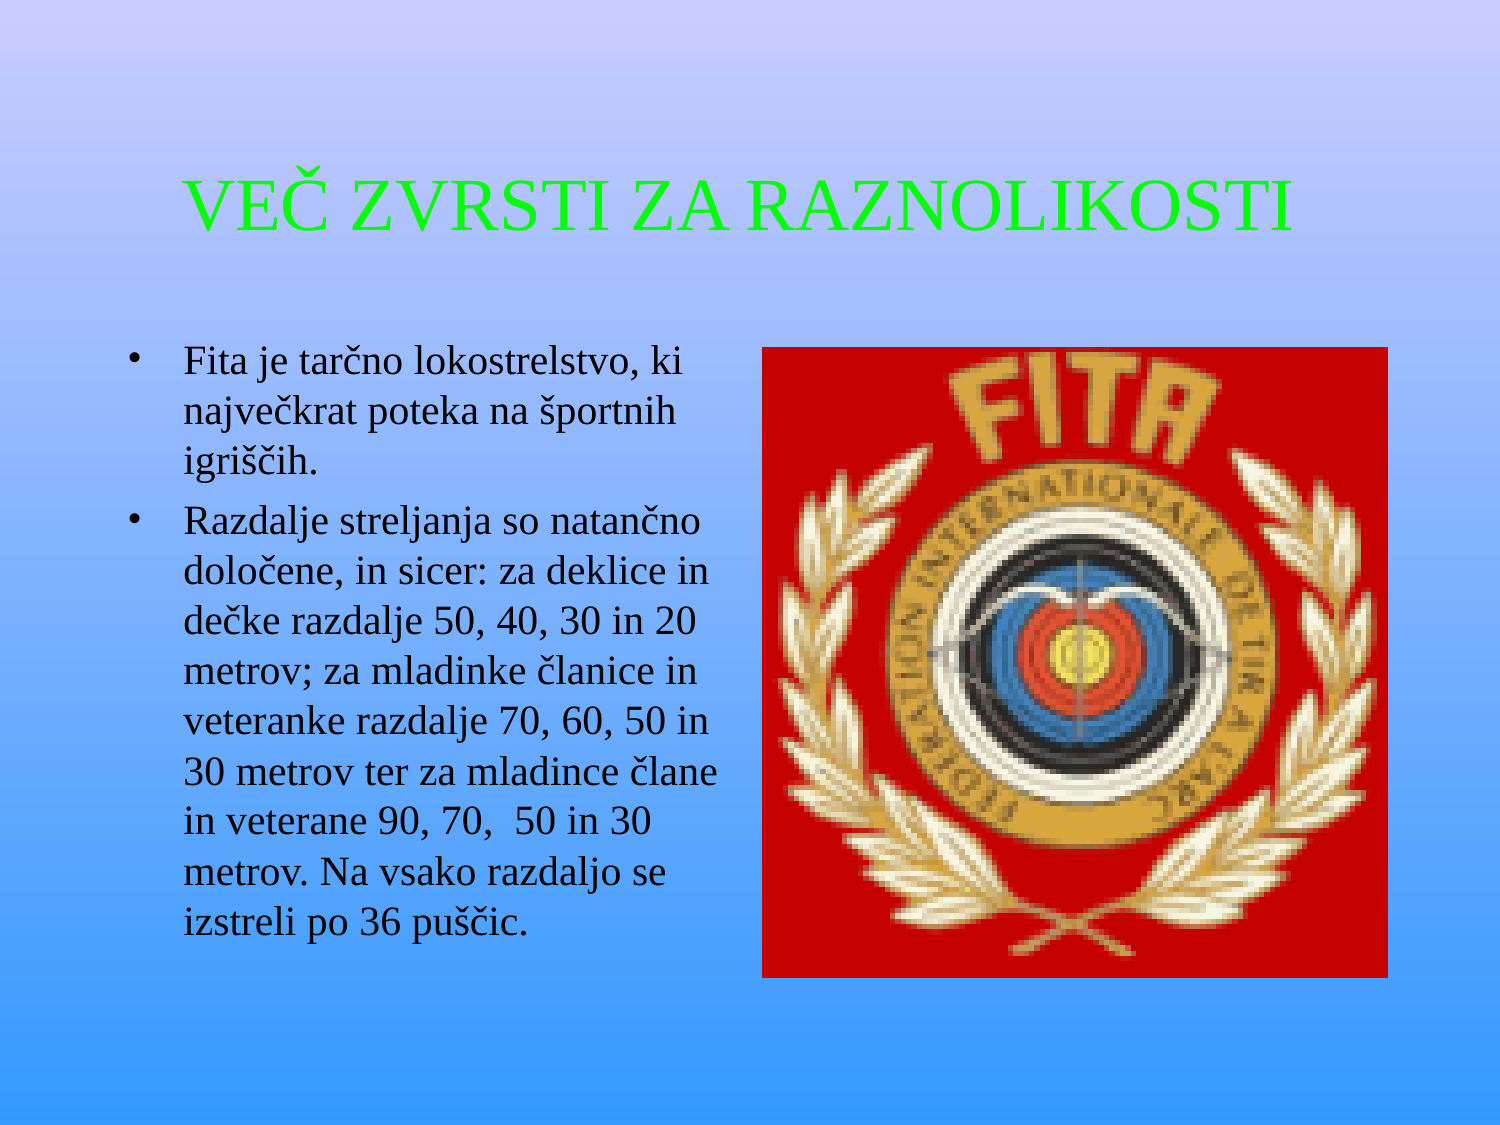

# VEČ ZVRSTI ZA RAZNOLIKOSTI
Fita je tarčno lokostrelstvo, ki največkrat poteka na športnih igriščih.
Razdalje streljanja so natančno določene, in sicer: za deklice in dečke razdalje 50, 40, 30 in 20 metrov; za mladinke članice in veteranke razdalje 70, 60, 50 in 30 metrov ter za mladince člane in veterane 90, 70, 50 in 30 metrov. Na vsako razdaljo se izstreli po 36 puščic.